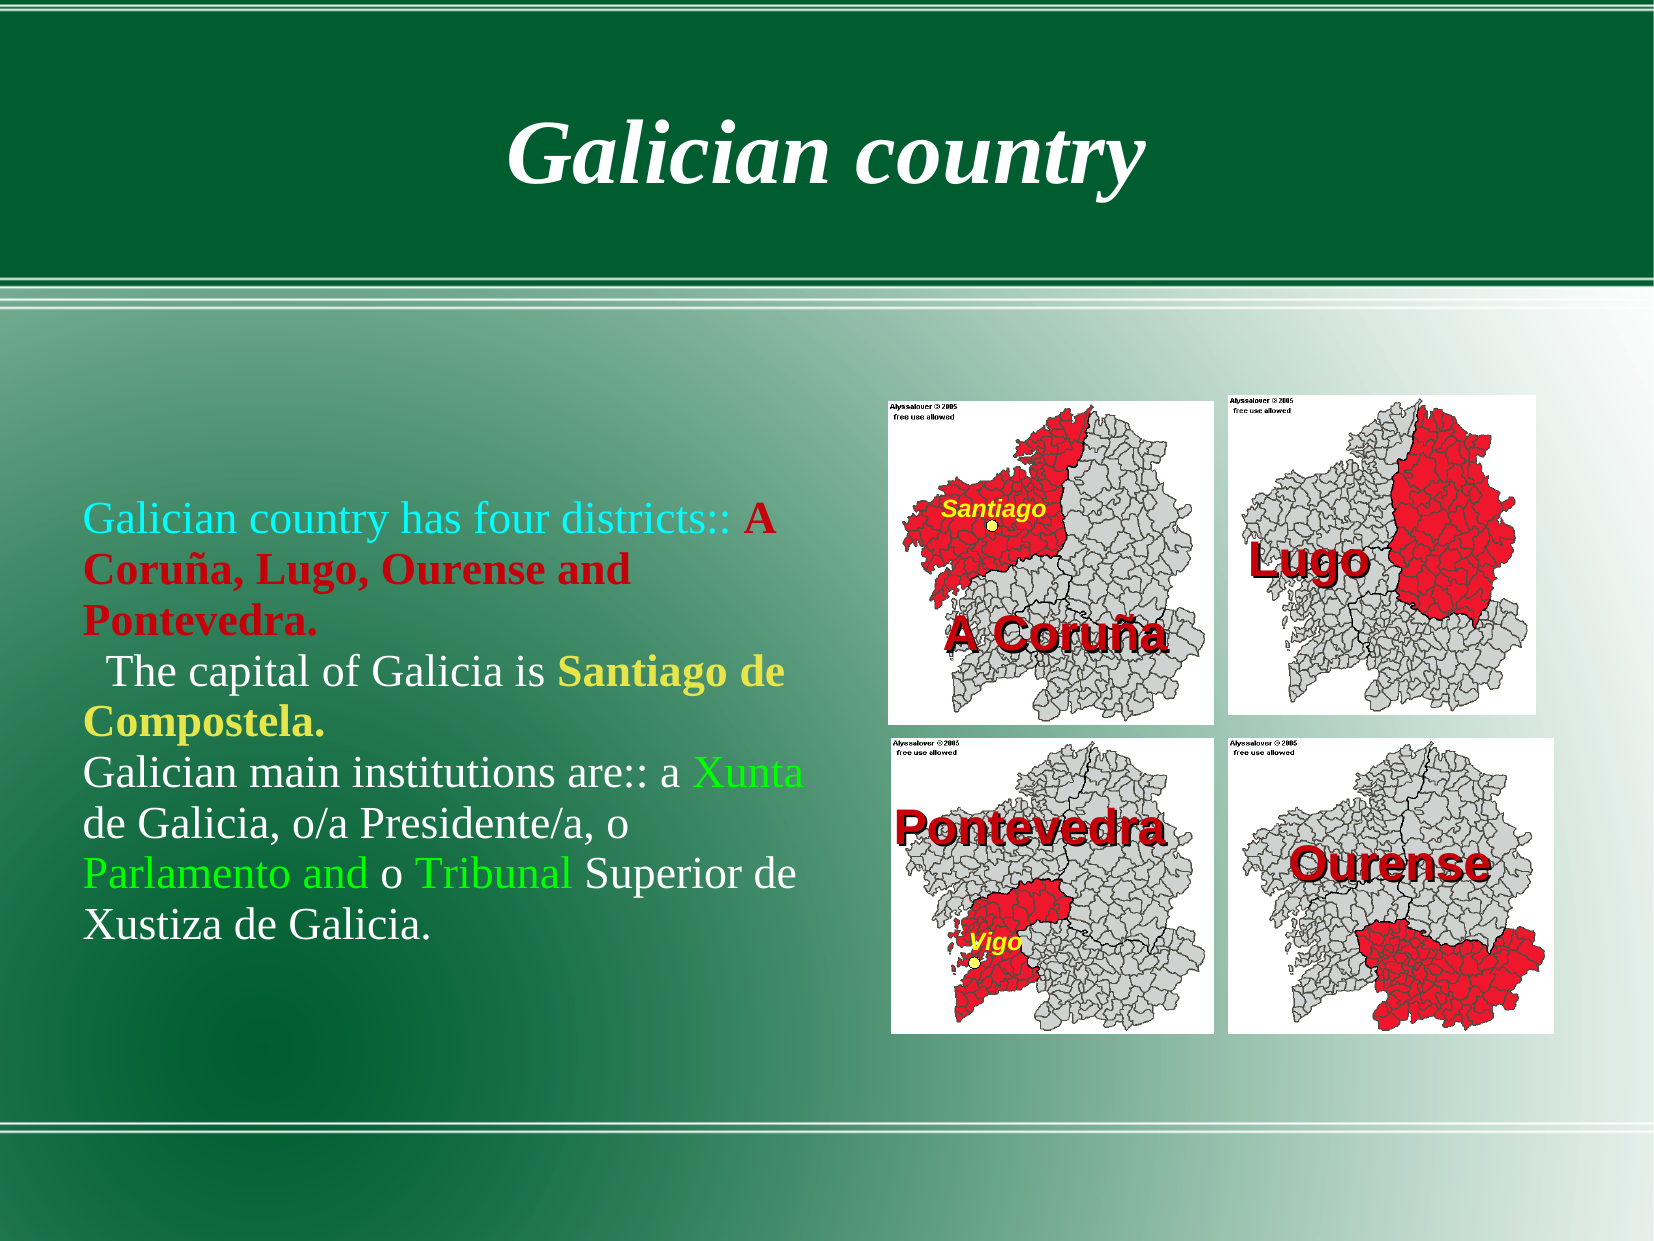

# Galician country
Galician country has four districts:: A Coruña, Lugo, Ourense and Pontevedra.
 The capital of Galicia is Santiago de Compostela.
Galician main institutions are:: a Xunta de Galicia, o/a Presidente/a, o Parlamento and o Tribunal Superior de Xustiza de Galicia.
Santiago
Lugo
A Coruña
Pontevedra
Ourense
Vigo